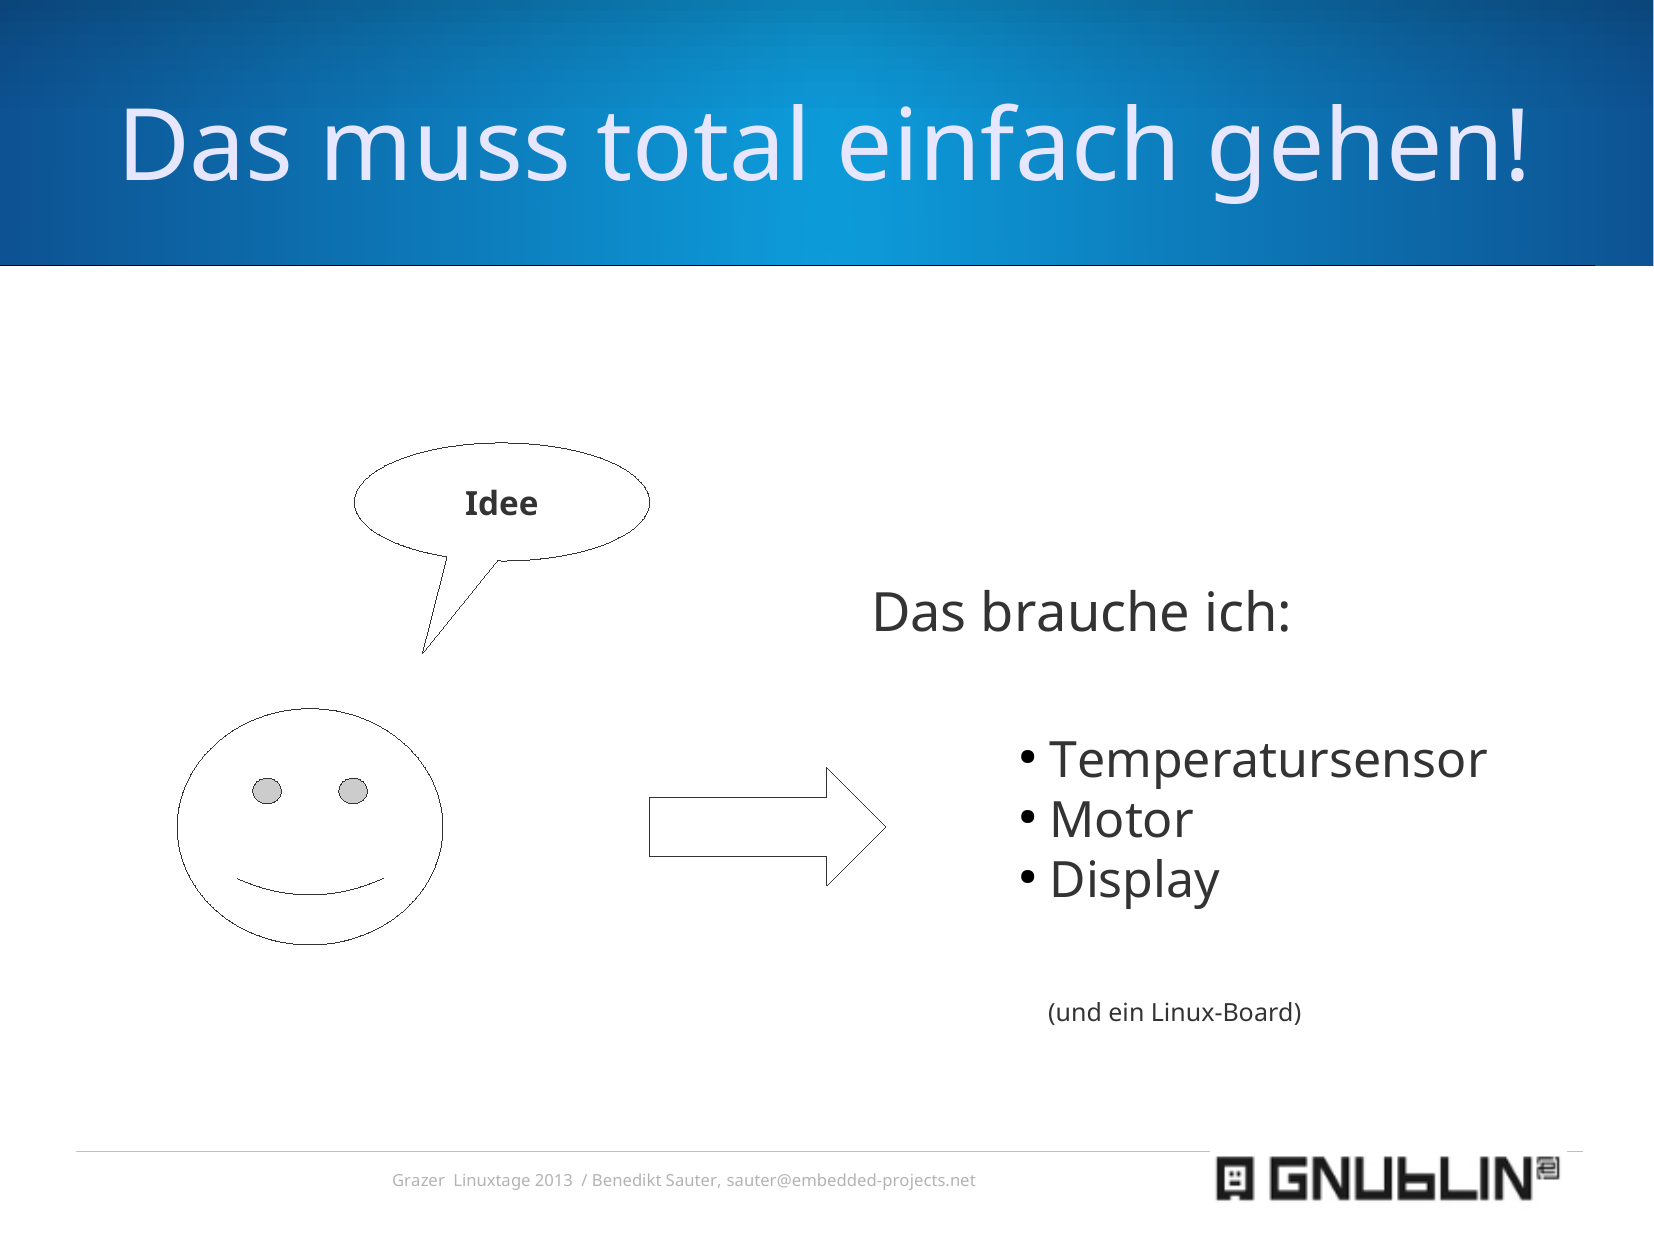

# Das muss total einfach gehen!
Idee
Das brauche ich:
 Temperatursensor
 Motor
 Display
(und ein Linux-Board)